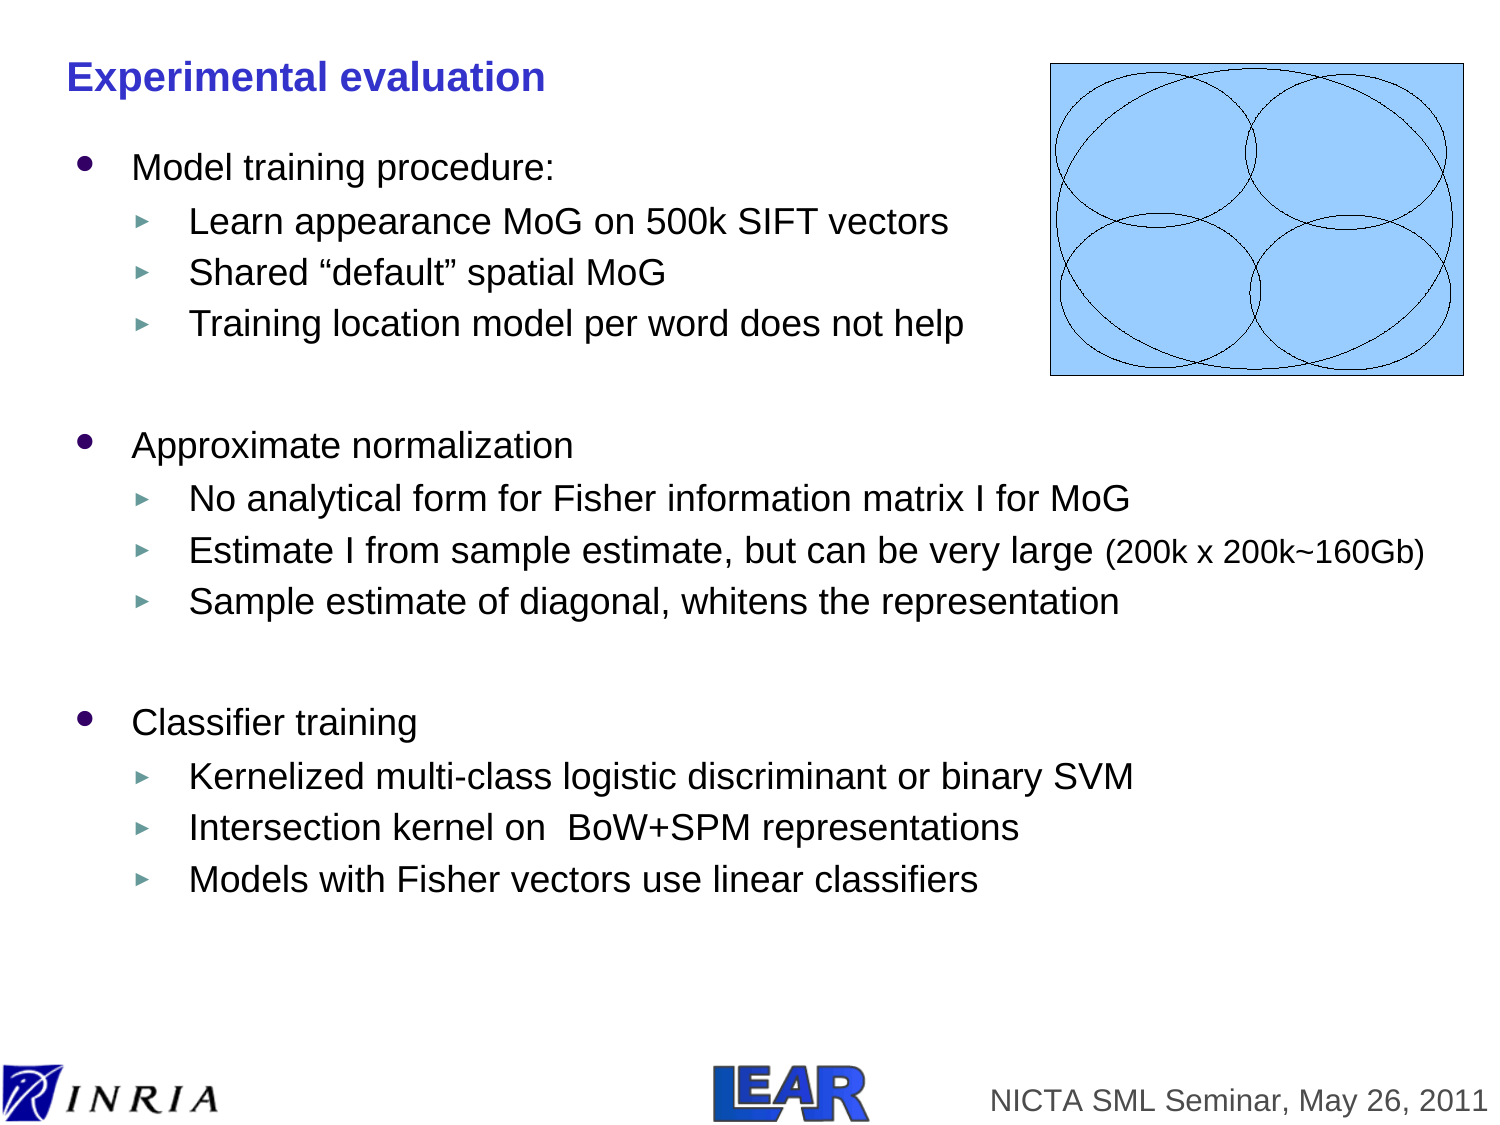

# Experimental evaluation
Model training procedure:
Learn appearance MoG on 500k SIFT vectors
Shared “default” spatial MoG
Training location model per word does not help
Approximate normalization
No analytical form for Fisher information matrix I for MoG
Estimate I from sample estimate, but can be very large (200k x 200k~160Gb)
Sample estimate of diagonal, whitens the representation
Classifier training
Kernelized multi-class logistic discriminant or binary SVM
Intersection kernel on BoW+SPM representations
Models with Fisher vectors use linear classifiers